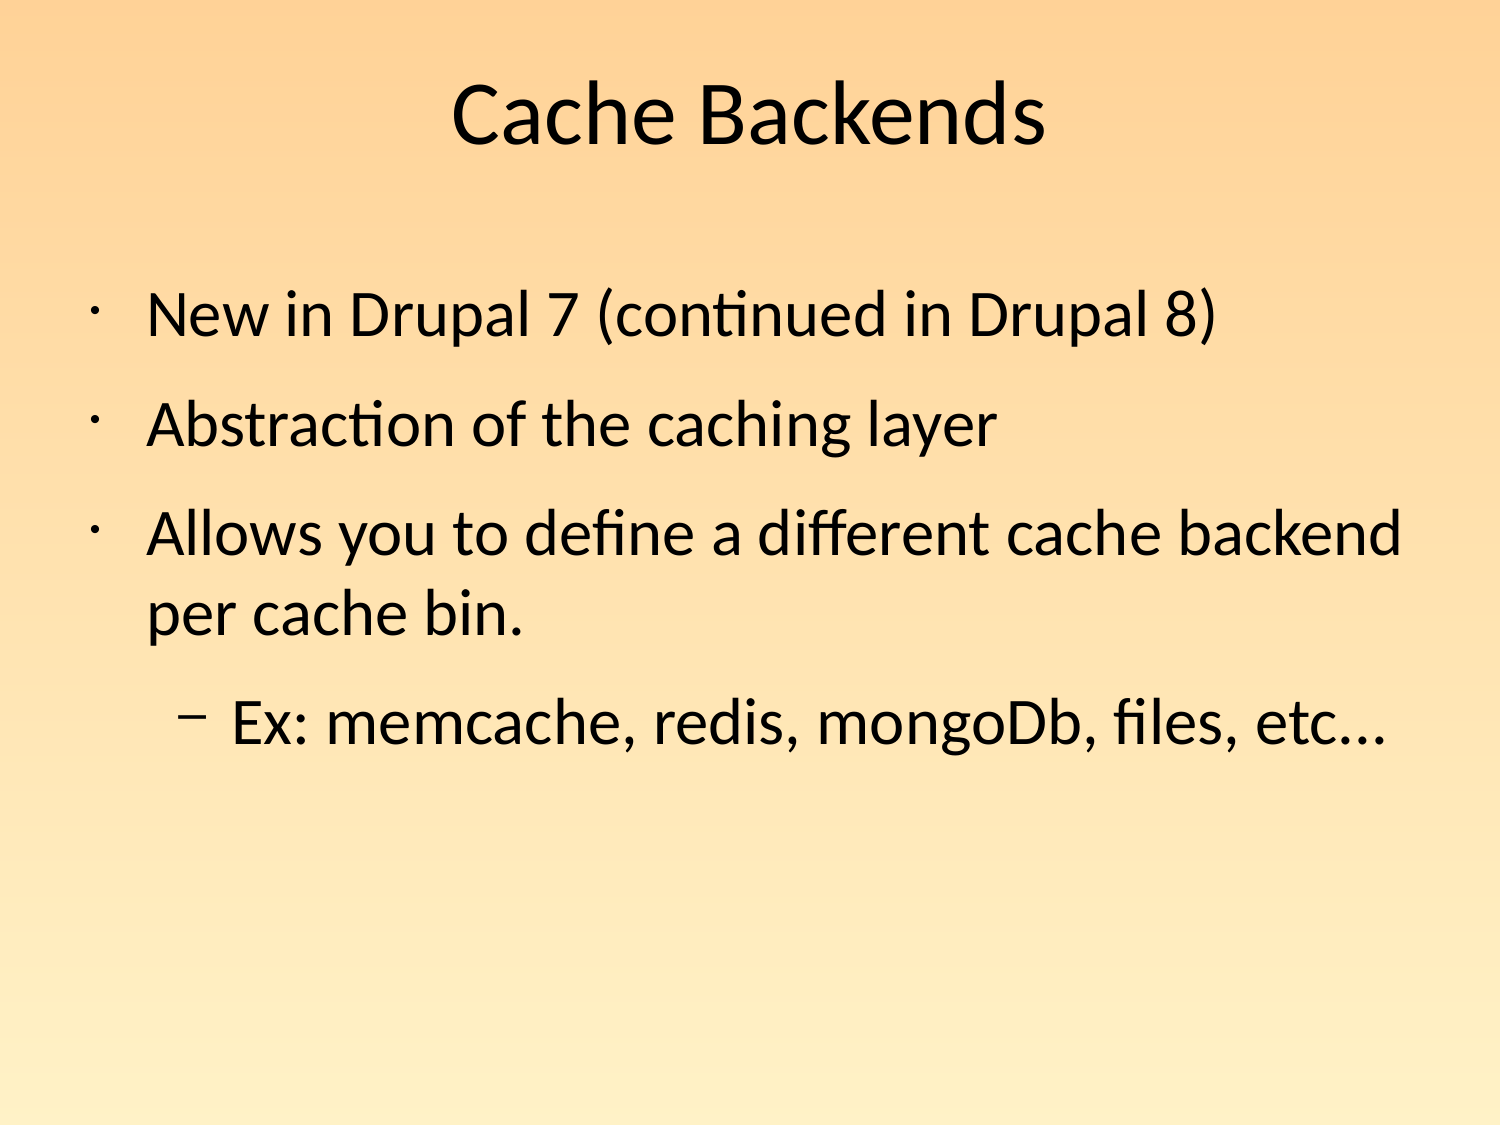

# Cache Backends
New in Drupal 7 (continued in Drupal 8)
Abstraction of the caching layer
Allows you to define a different cache backend per cache bin.
Ex: memcache, redis, mongoDb, files, etc...